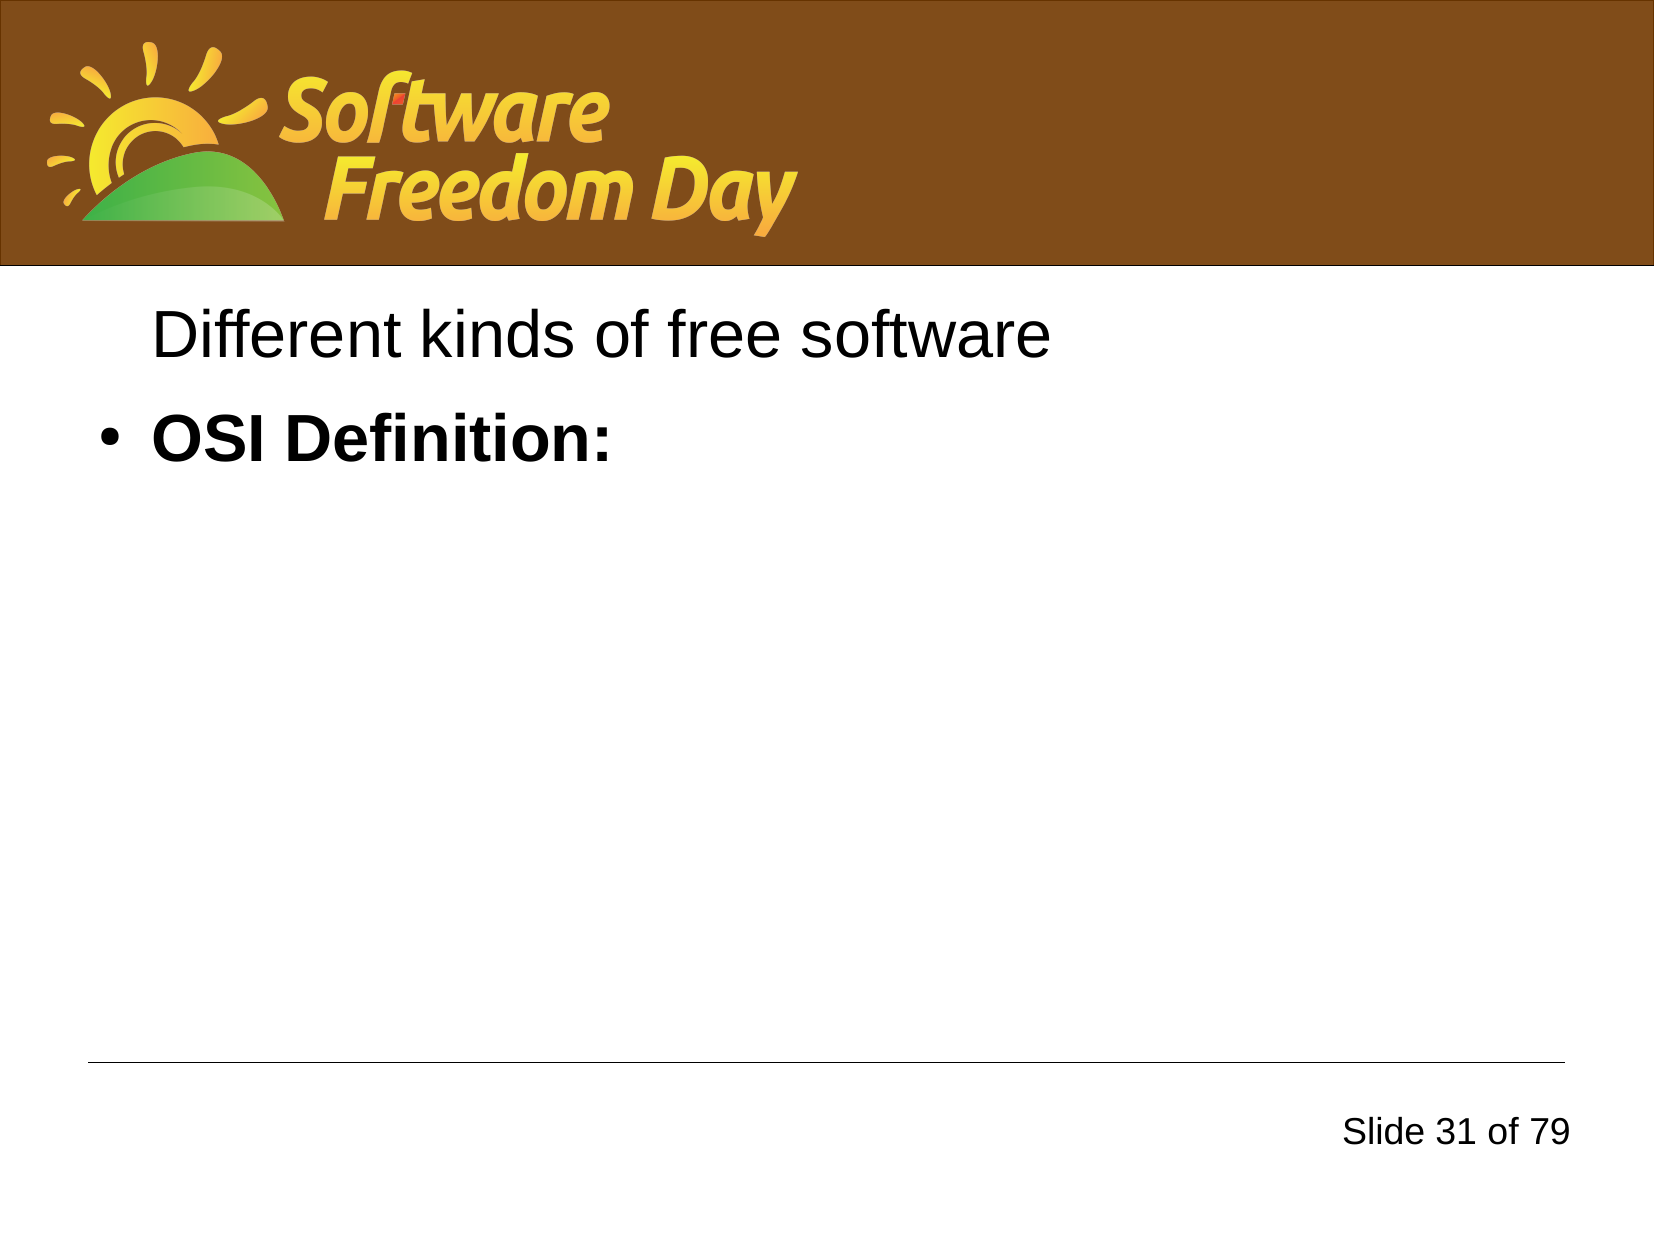

#
Different kinds of free software
OSI Definition:
31